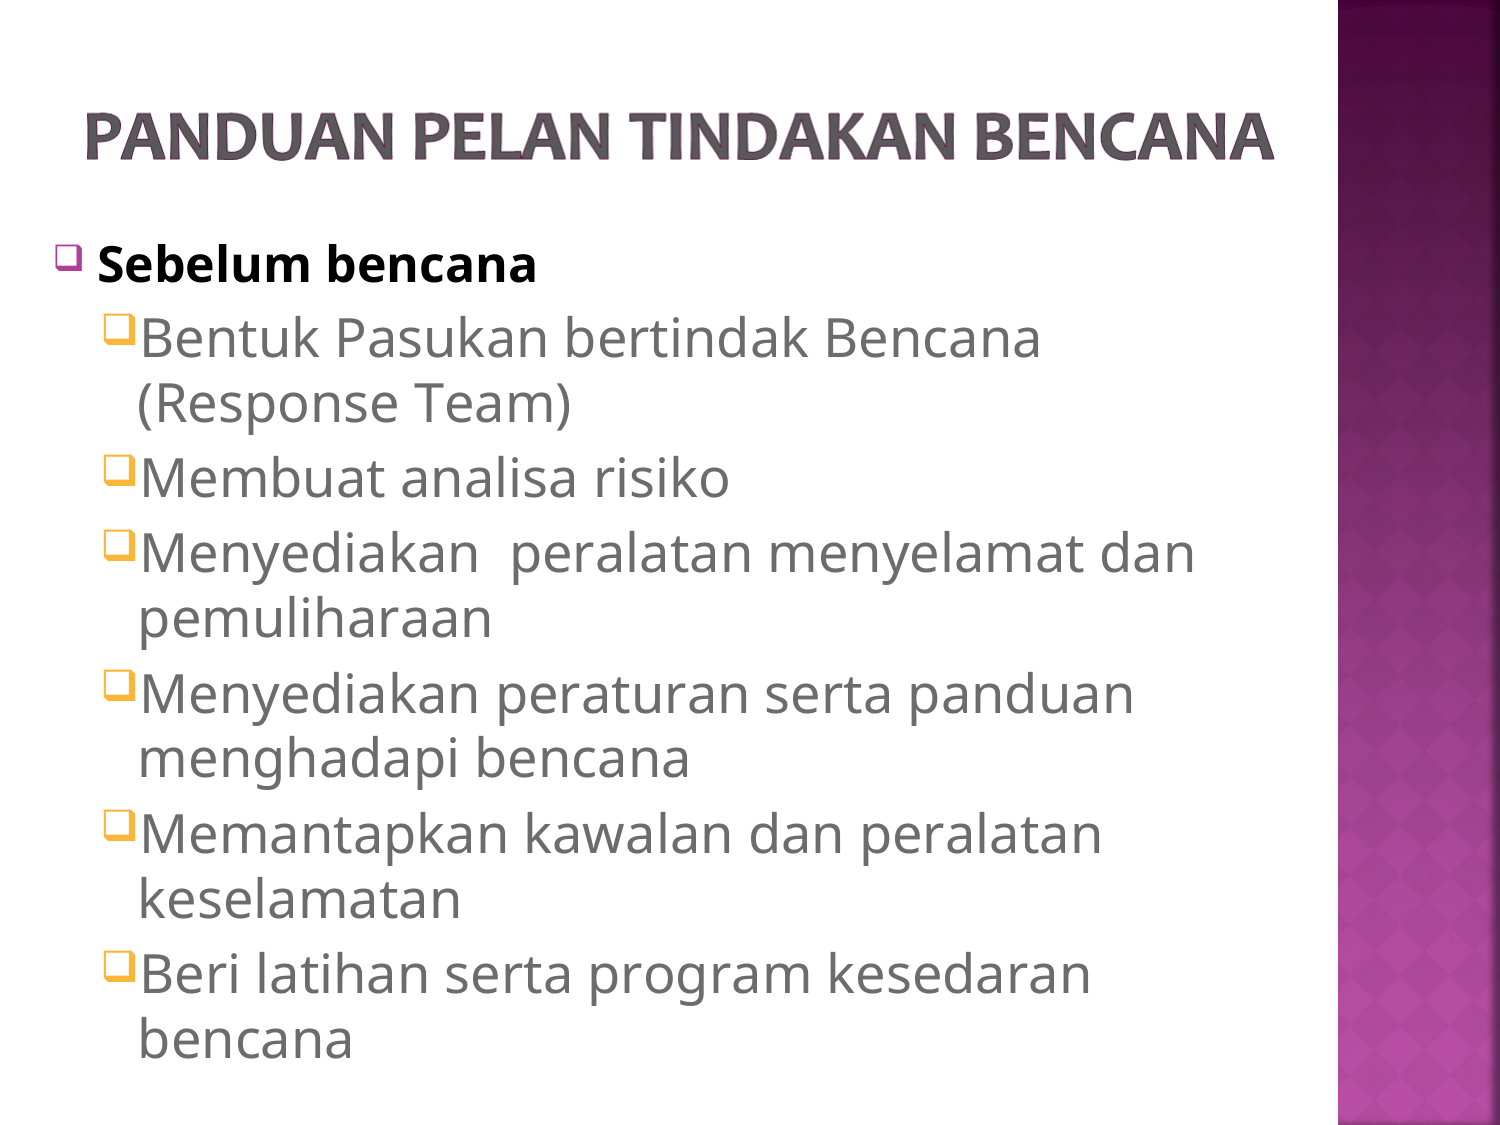

# Sebelum bencana
Bentuk Pasukan bertindak Bencana (Response Team)
Membuat analisa risiko
Menyediakan peralatan menyelamat dan pemuliharaan
Menyediakan peraturan serta panduan menghadapi bencana
Memantapkan kawalan dan peralatan keselamatan
Beri latihan serta program kesedaran bencana